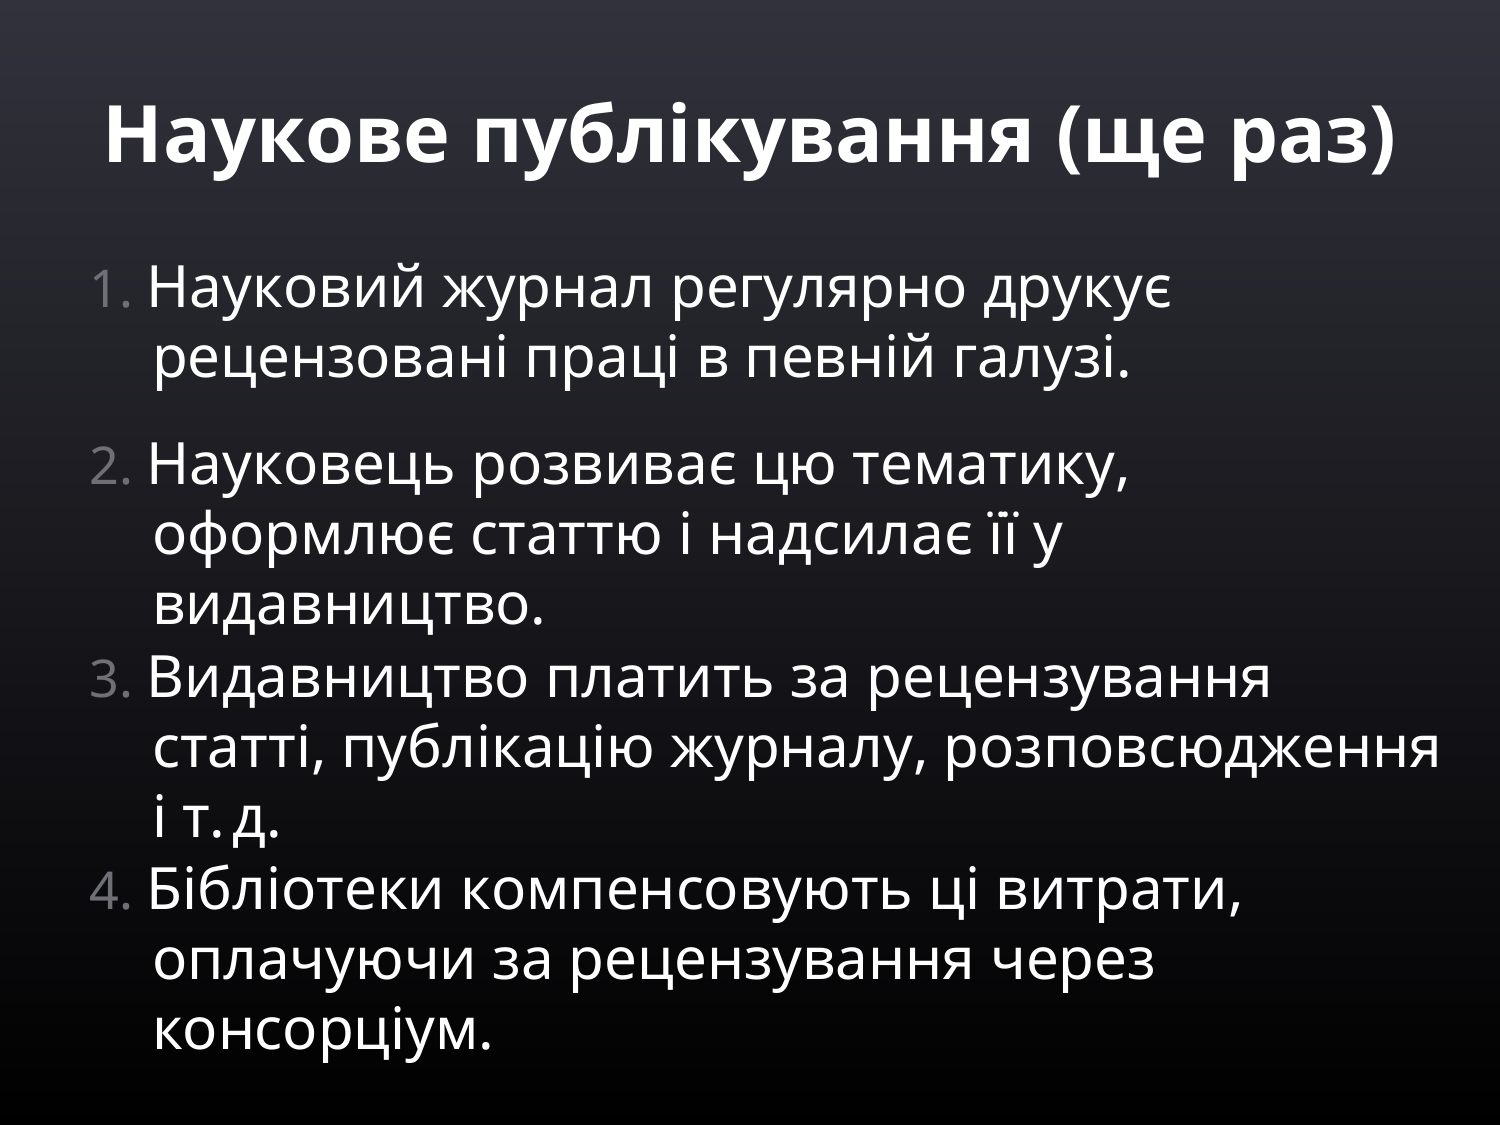

# Наукове публікування (ще раз)
1. Науковий журнал регулярно друкує рецензовані праці в певній галузі.
2. Науковець розвиває цю тематику, оформлює статтю і надсилає її у видавництво.
3. Видавництво платить за рецензування статті, публікацію журналу, розповсюдження і т. д.
4. Бібліотеки компенсовують ці витрати, оплачуючи за рецензування через консорціум.